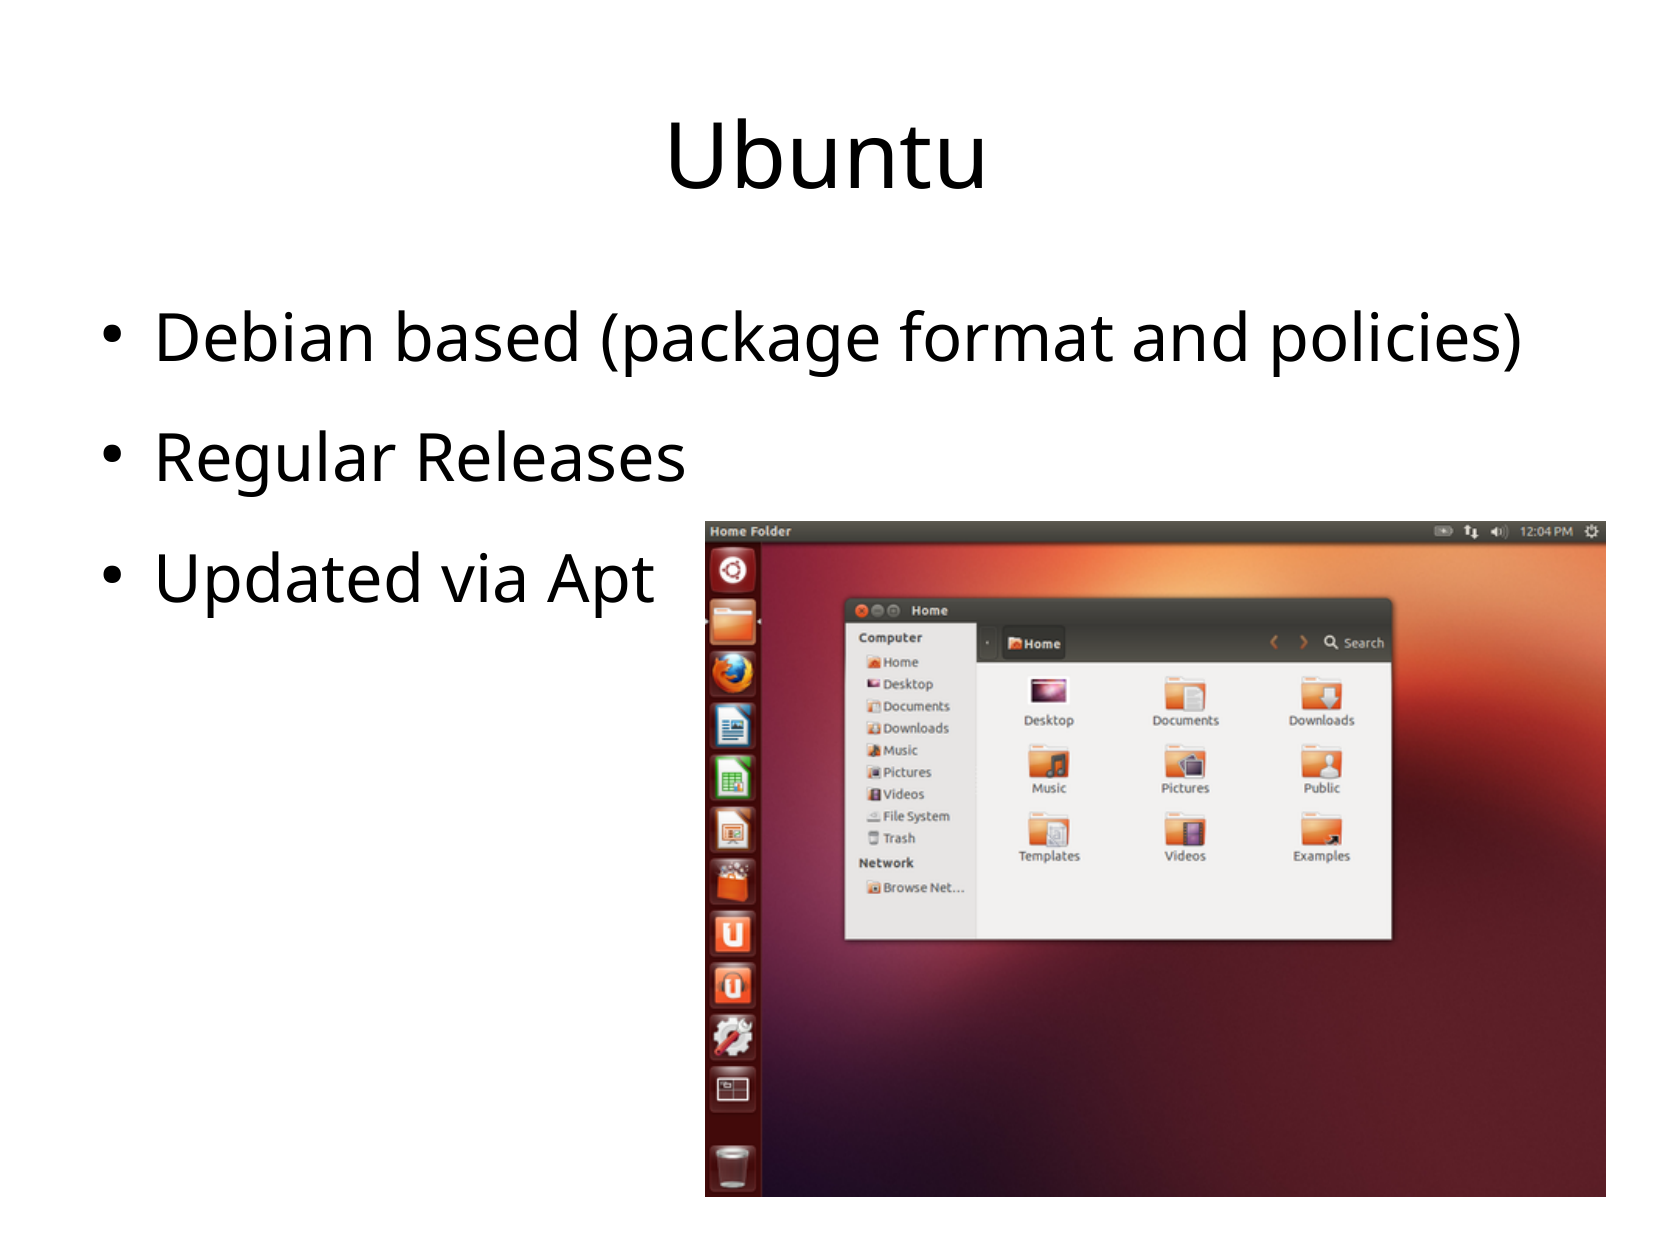

# Ubuntu
Debian based (package format and policies)
Regular Releases
Updated via Apt